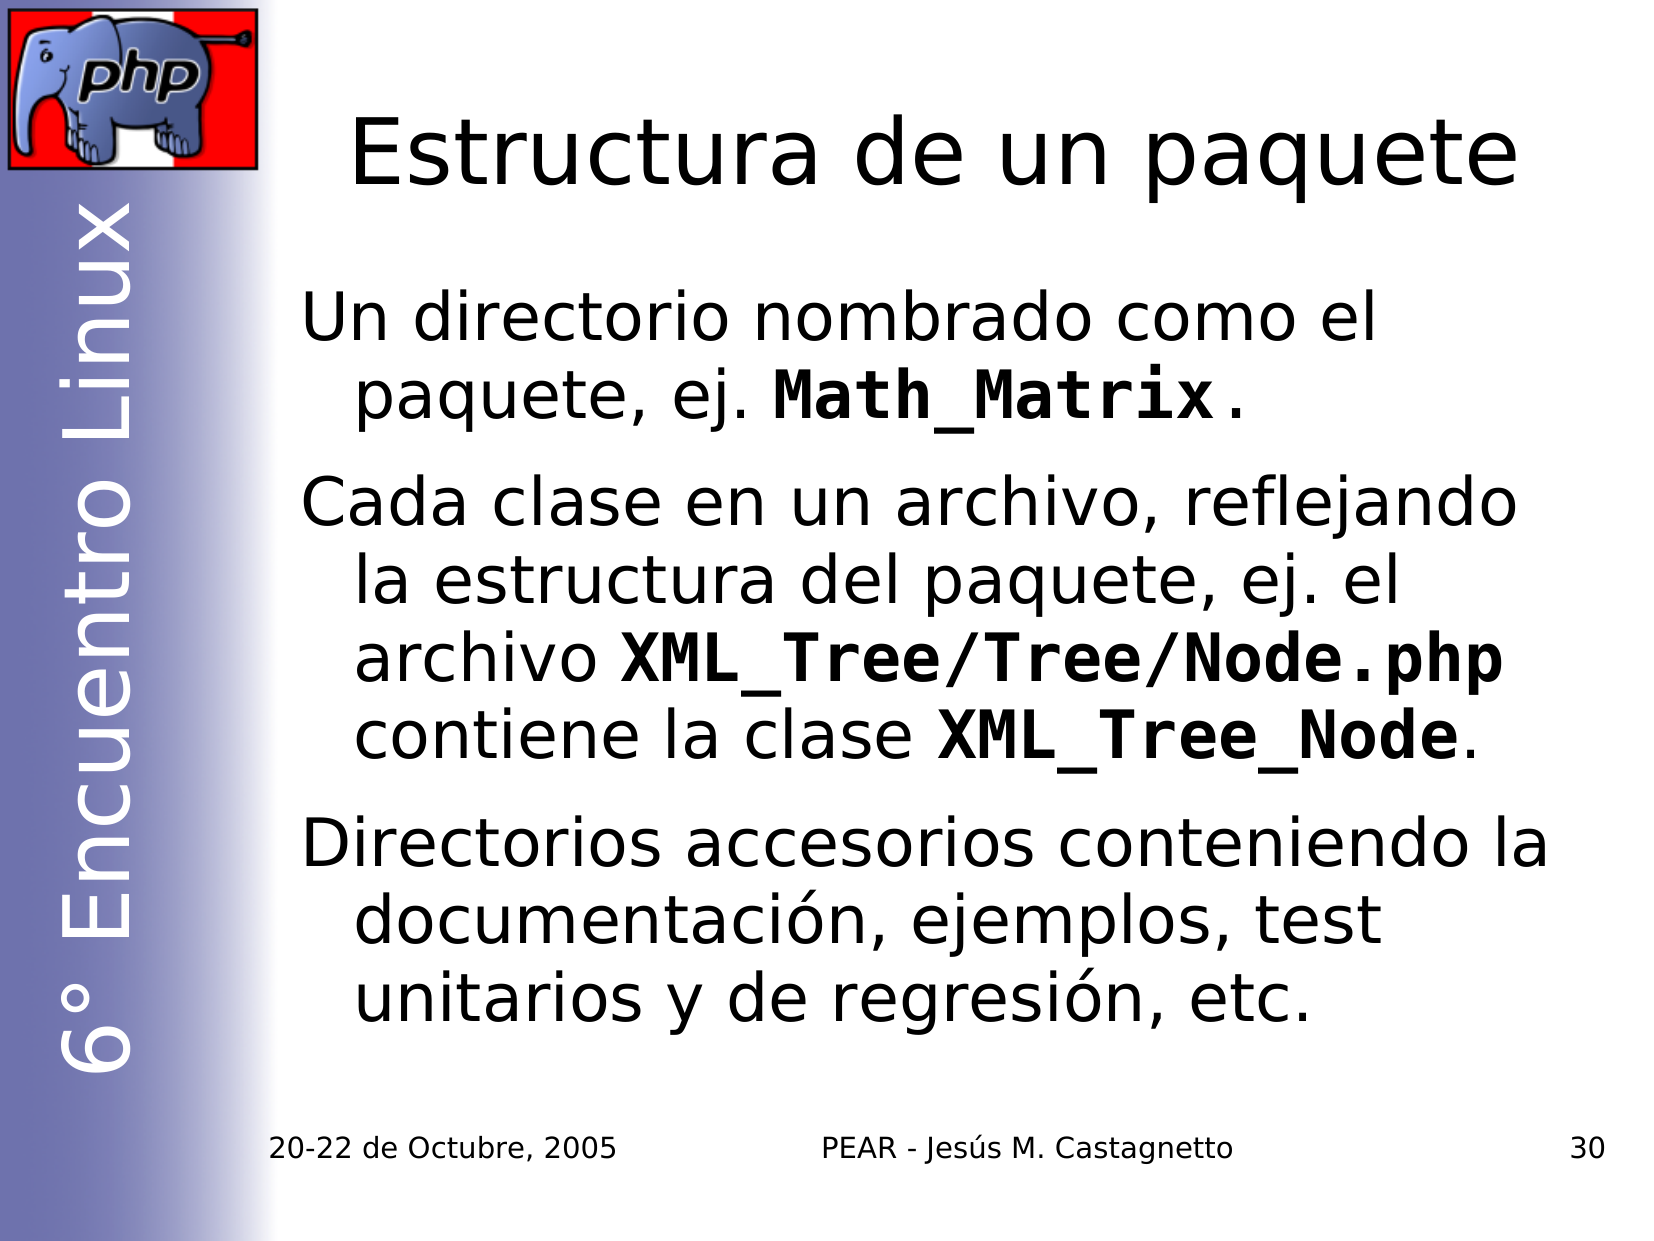

# Estructura de un paquete
Un directorio nombrado como el paquete, ej. Math_Matrix.
Cada clase en un archivo, reflejando la estructura del paquete, ej. el archivo XML_Tree/Tree/Node.php contiene la clase XML_Tree_Node.
Directorios accesorios conteniendo la documentación, ejemplos, test unitarios y de regresión, etc.
20-22 de Octubre, 2005
PEAR - Jesús M. Castagnetto
30